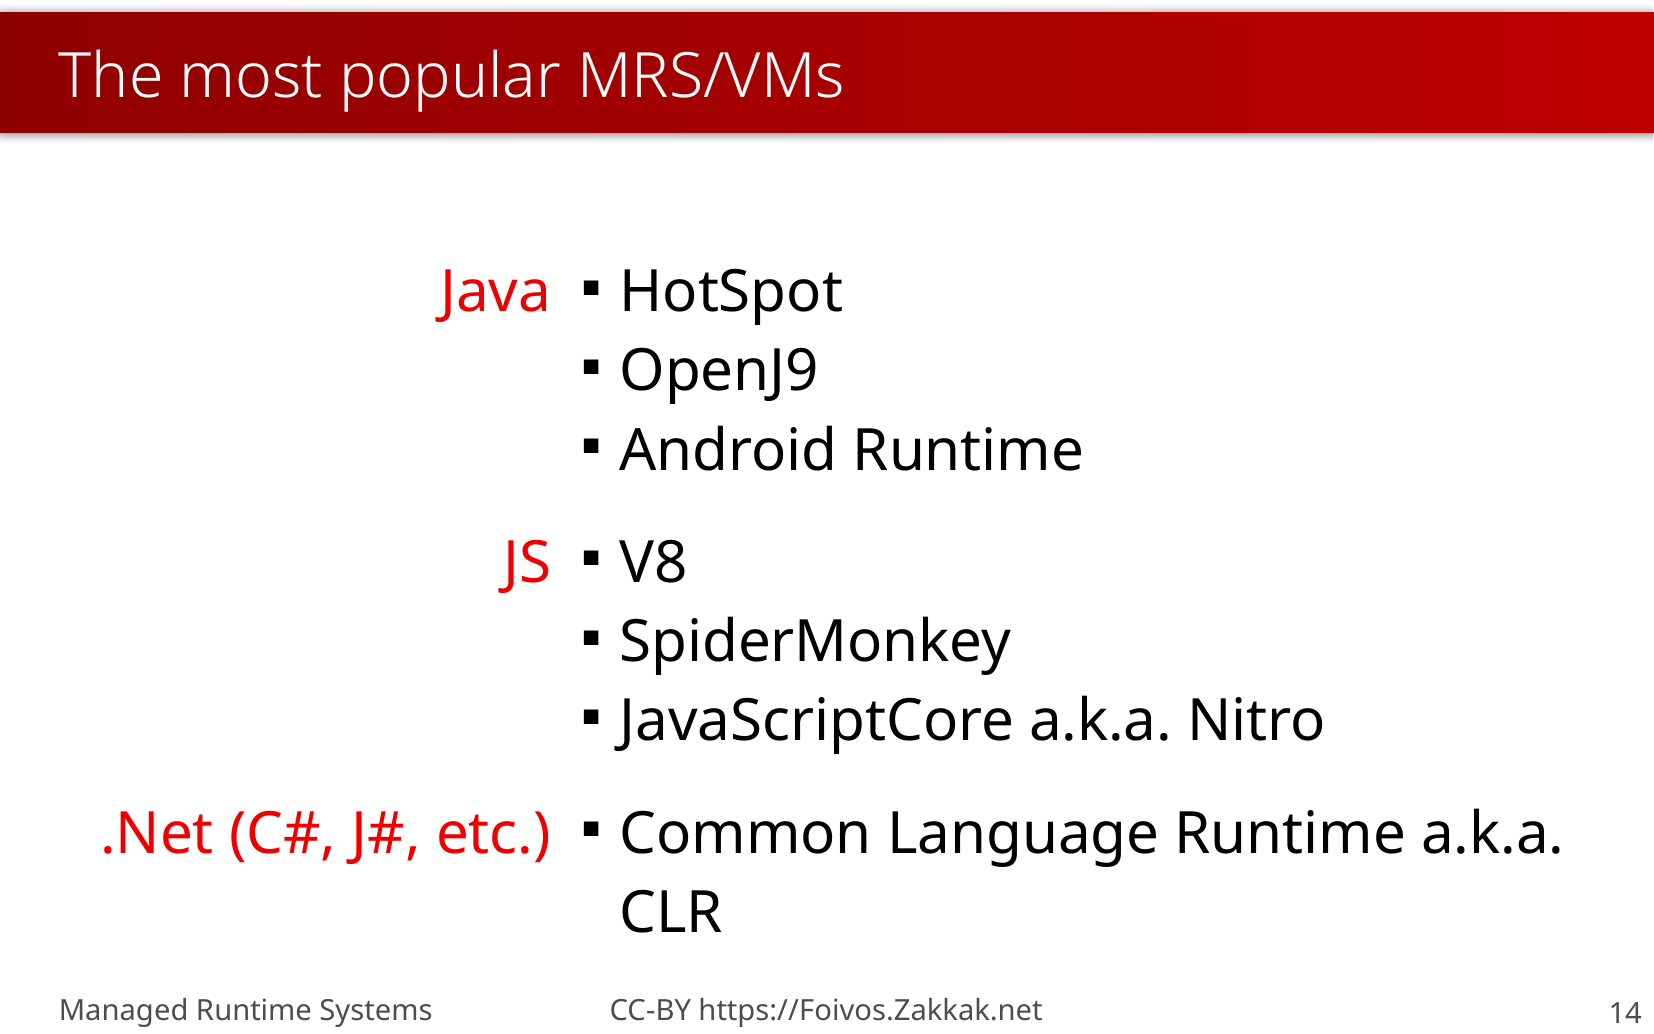

# The most popular MRS/VMs
| Java | HotSpot OpenJ9 Android Runtime |
| --- | --- |
| JS | V8 SpiderMonkey JavaScriptCore a.k.a. Nitro |
| .Net (C#, J#, etc.) | Common Language Runtime a.k.a. CLR |
Managed Runtime Systems
CC-BY https://Foivos.Zakkak.net
14